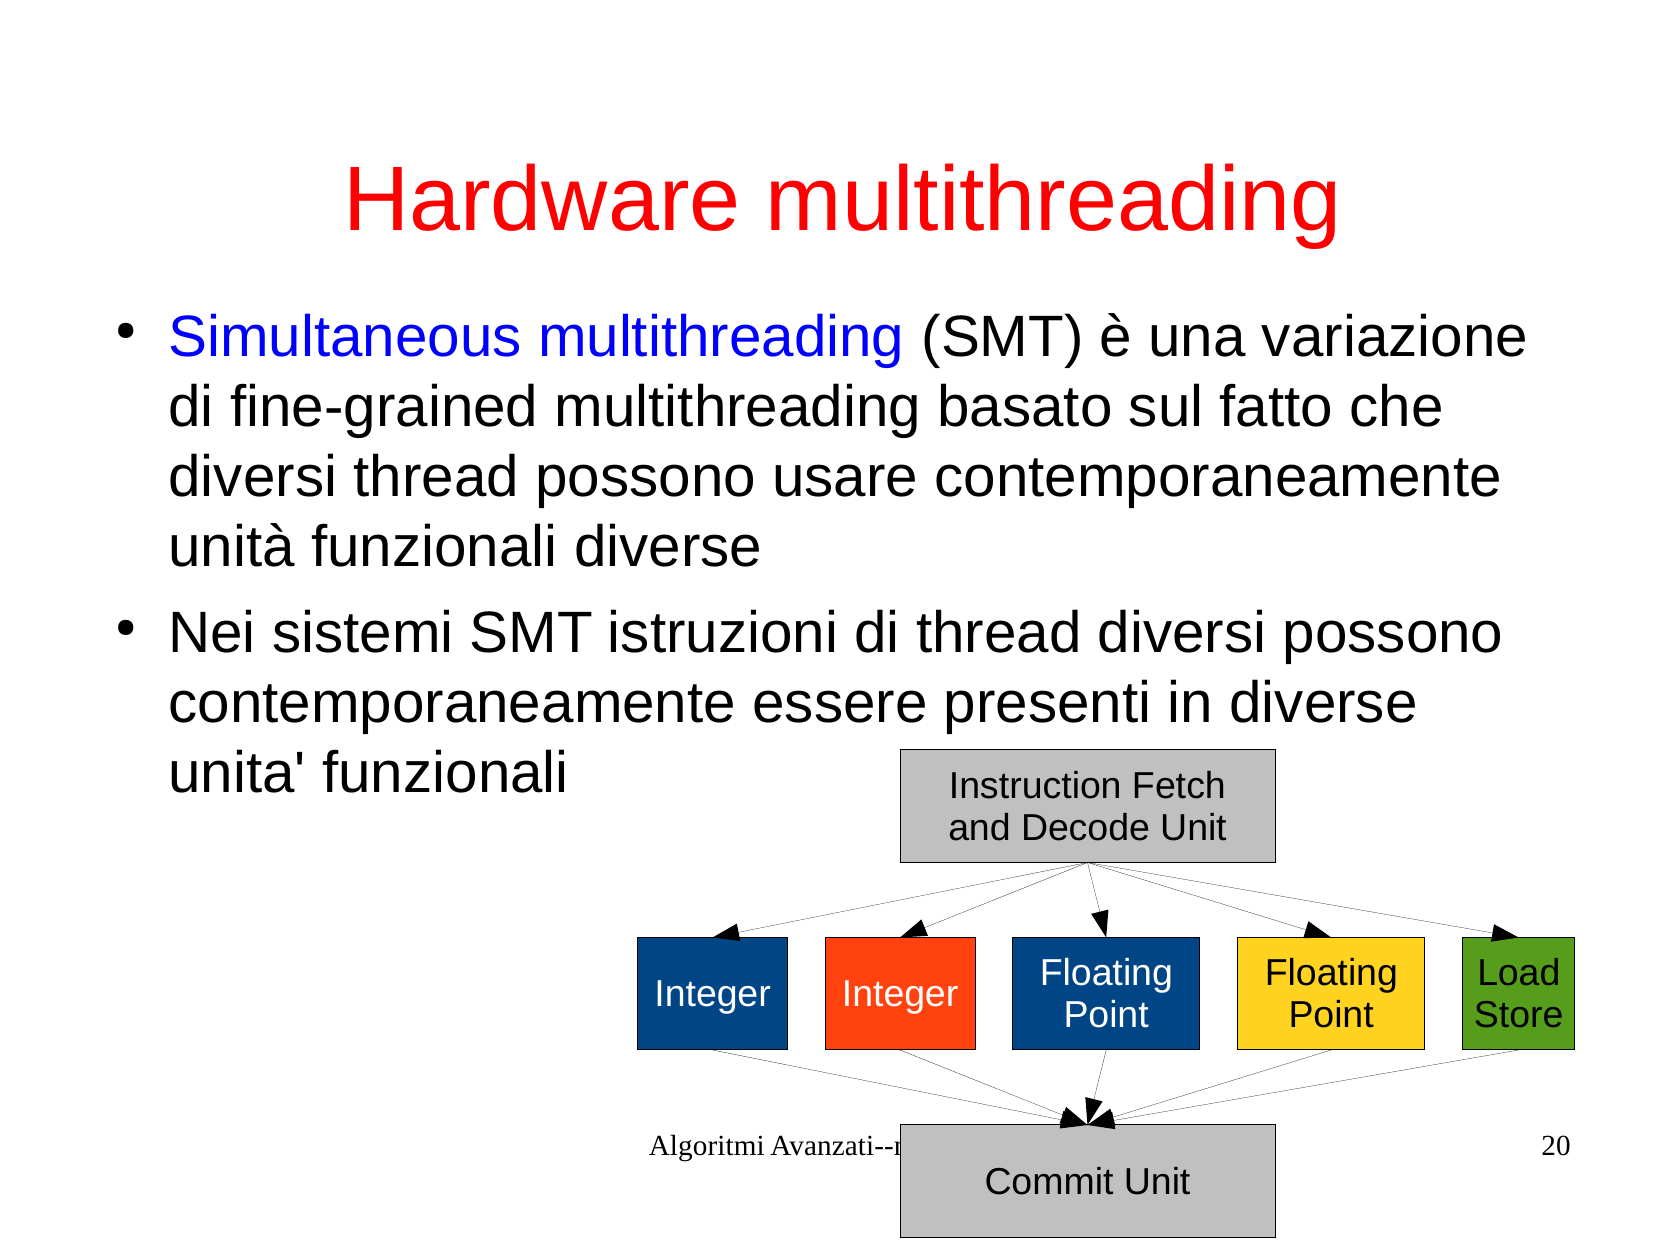

# Hardware multithreading
Simultaneous multithreading (SMT) è una variazione di fine-grained multithreading basato sul fatto che diversi thread possono usare contemporaneamente unità funzionali diverse
Nei sistemi SMT istruzioni di thread diversi possono contemporaneamente essere presenti in diverse unita' funzionali
Instruction Fetch
and Decode Unit
Integer
Integer
Floating
Point
Floating
Point
Load
Store
Commit Unit
Algoritmi Avanzati--modulo 2
20